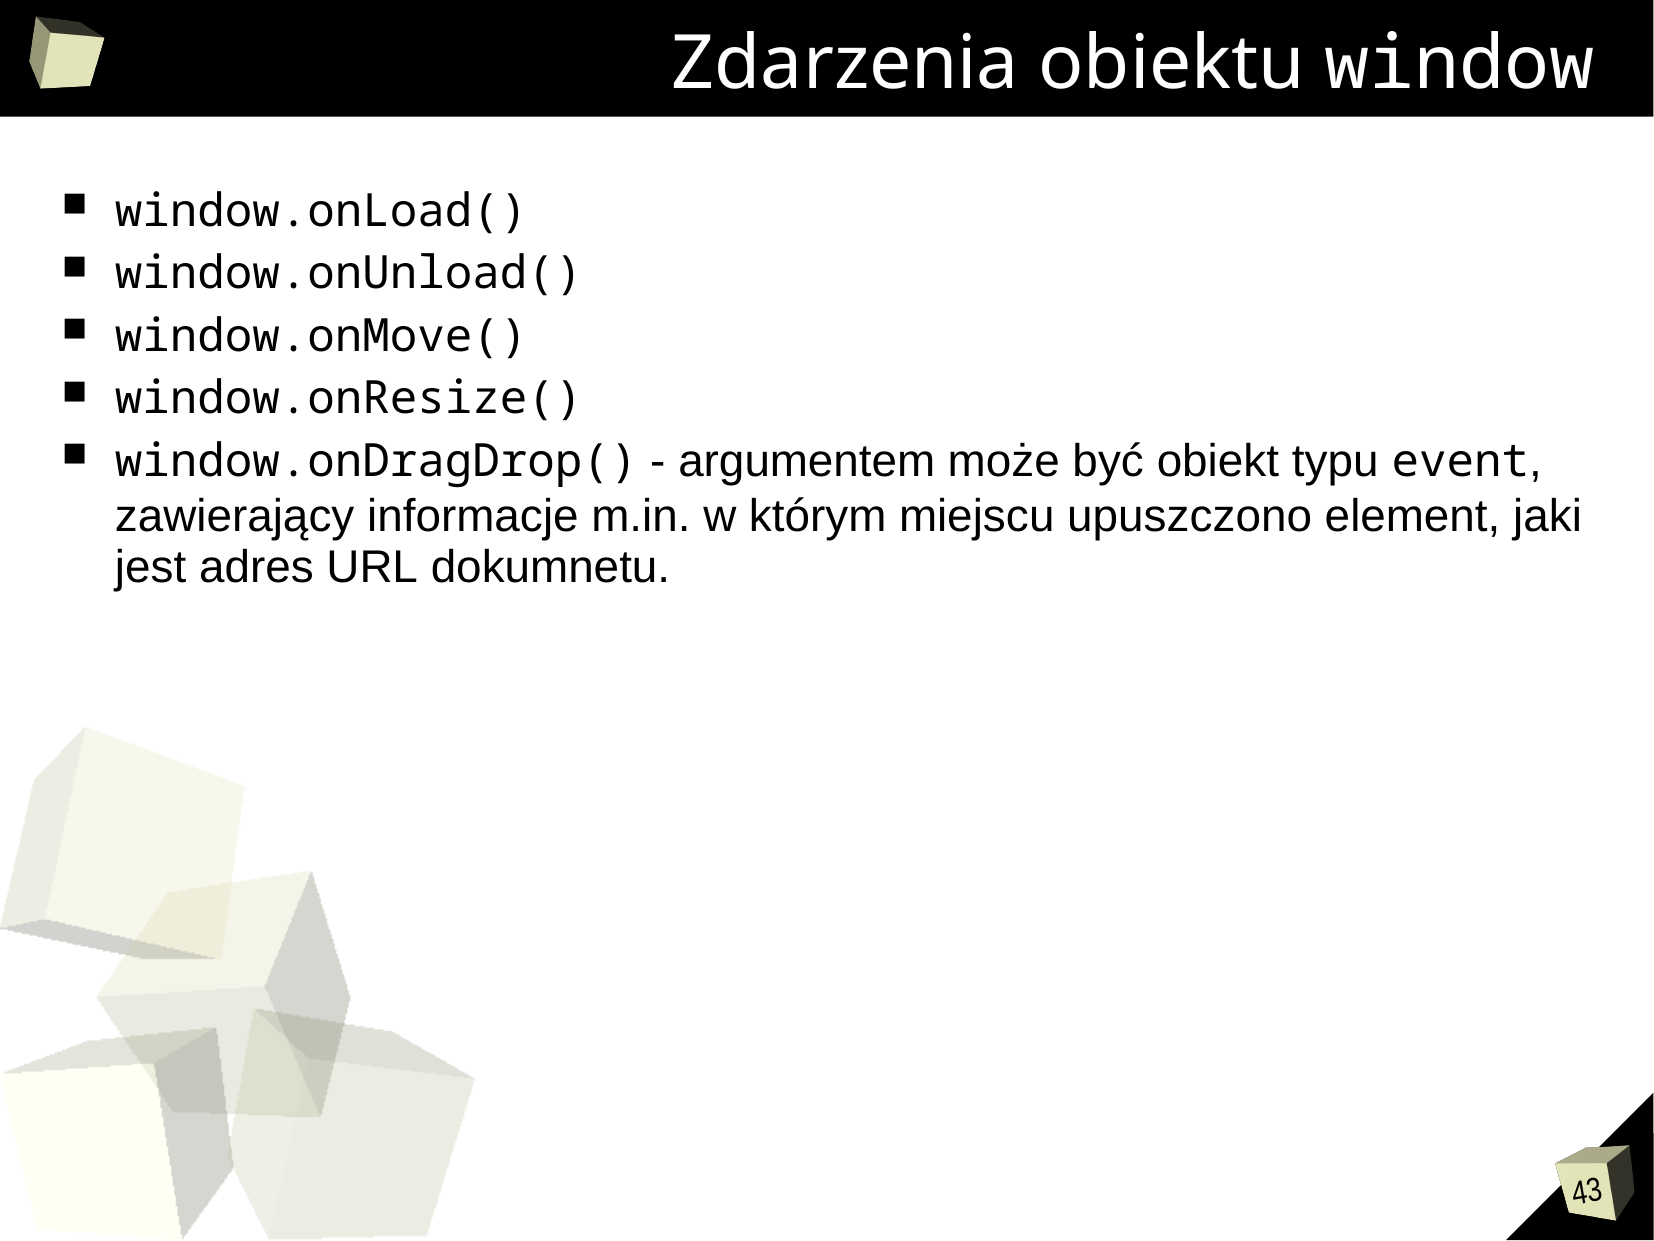

# Zdarzenia obiektu window
window.onLoad()
window.onUnload()
window.onMove()
window.onResize()
window.onDragDrop() - argumentem może być obiekt typu event, zawierający informacje m.in. w którym miejscu upuszczono element, jaki jest adres URL dokumnetu.